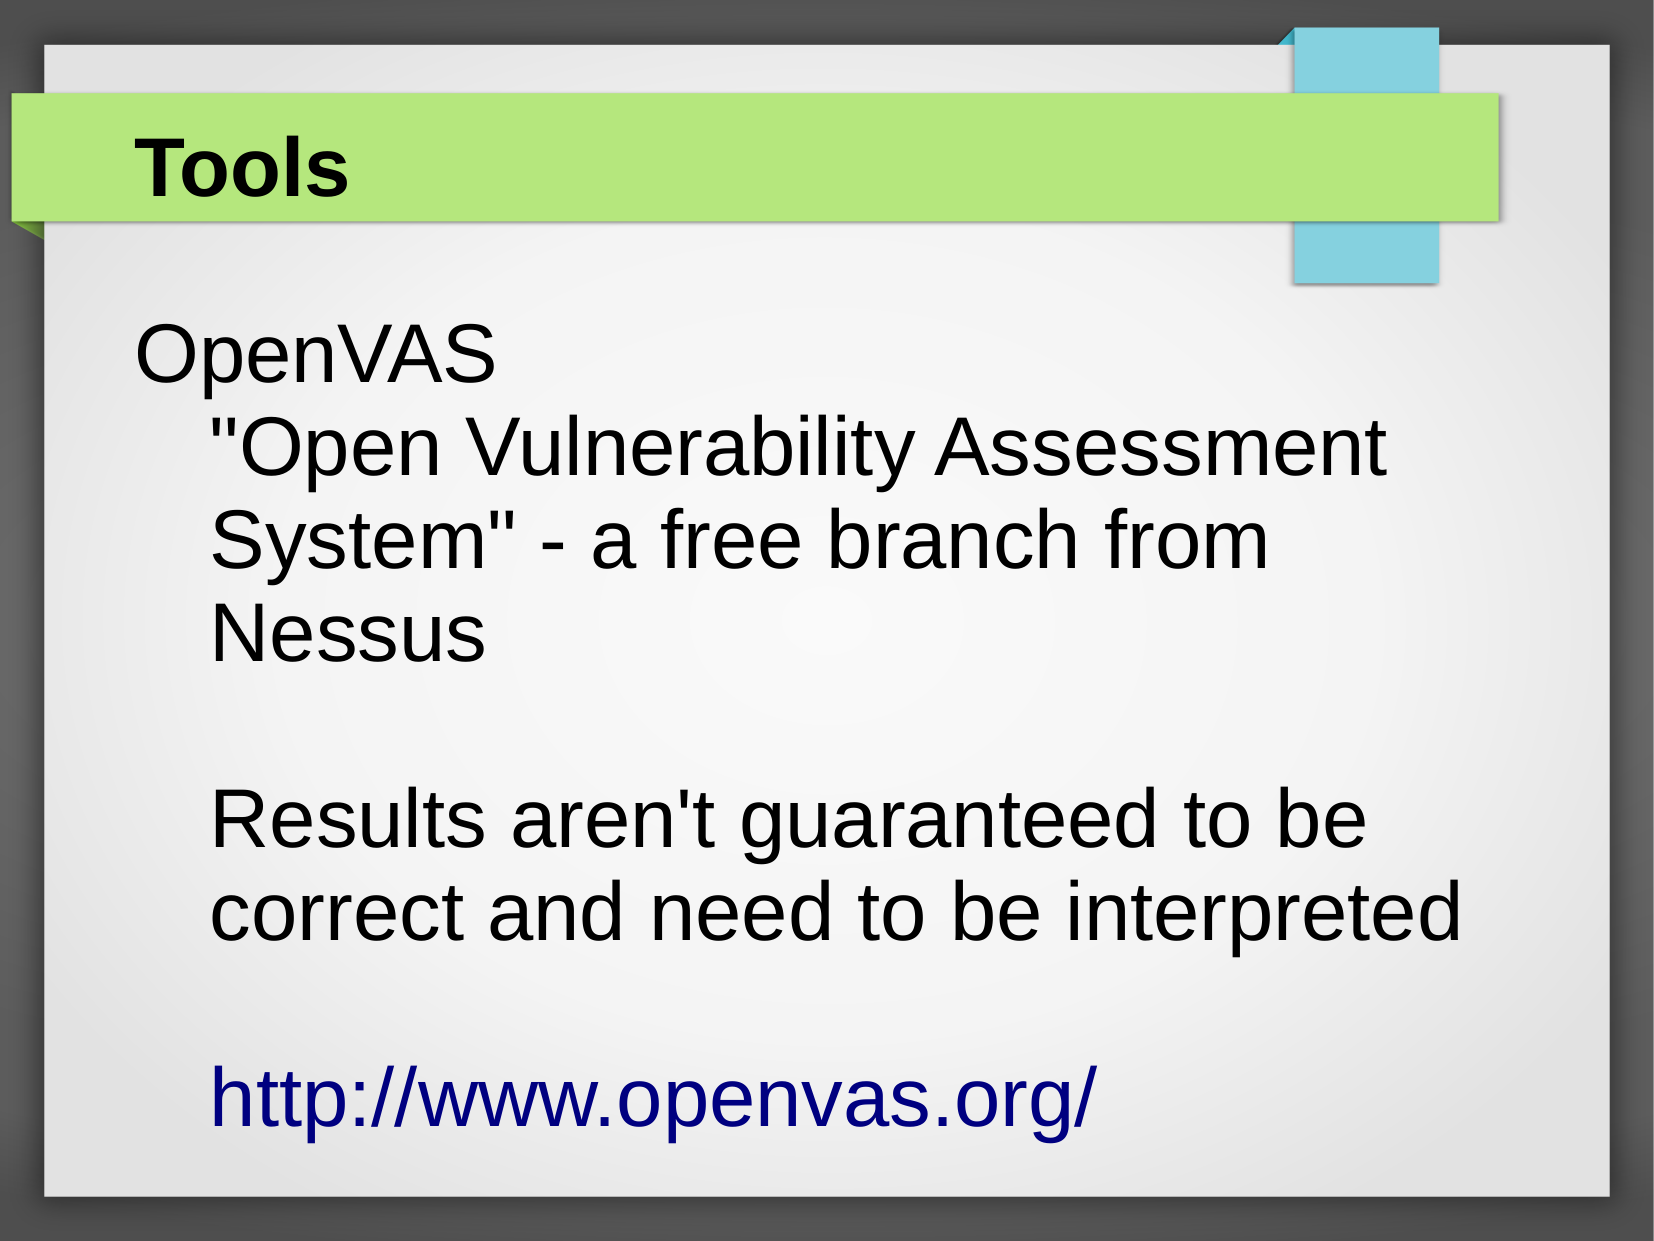

Tools
OpenVAS
	"Open Vulnerability Assessment
	System" - a free branch from
	Nessus
	Results aren't guaranteed to be
	correct and need to be interpreted
	http://www.openvas.org/